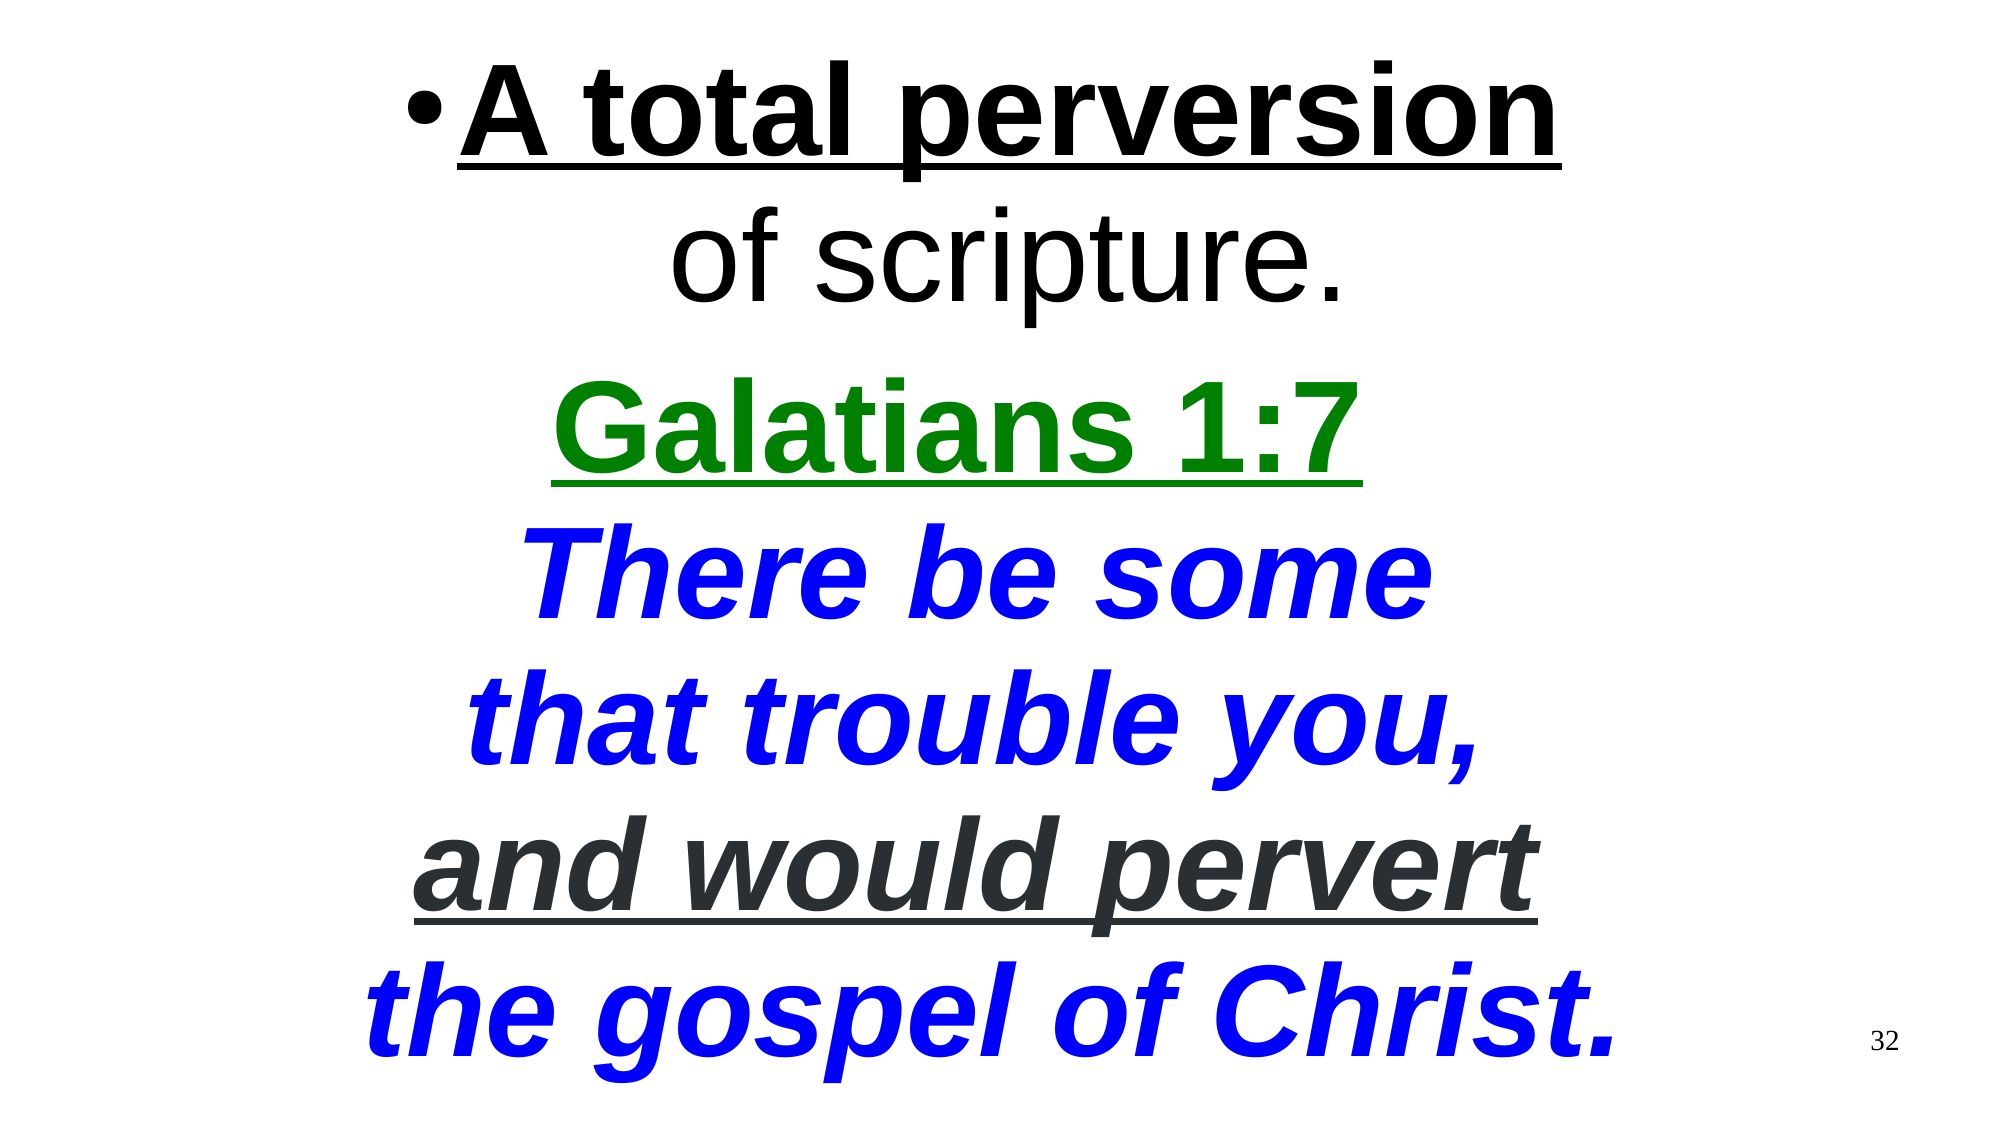

# A total perversion of scripture.
Galatians 1:7 
There be some
that trouble you,
and would pervert
the gospel of Christ.
32